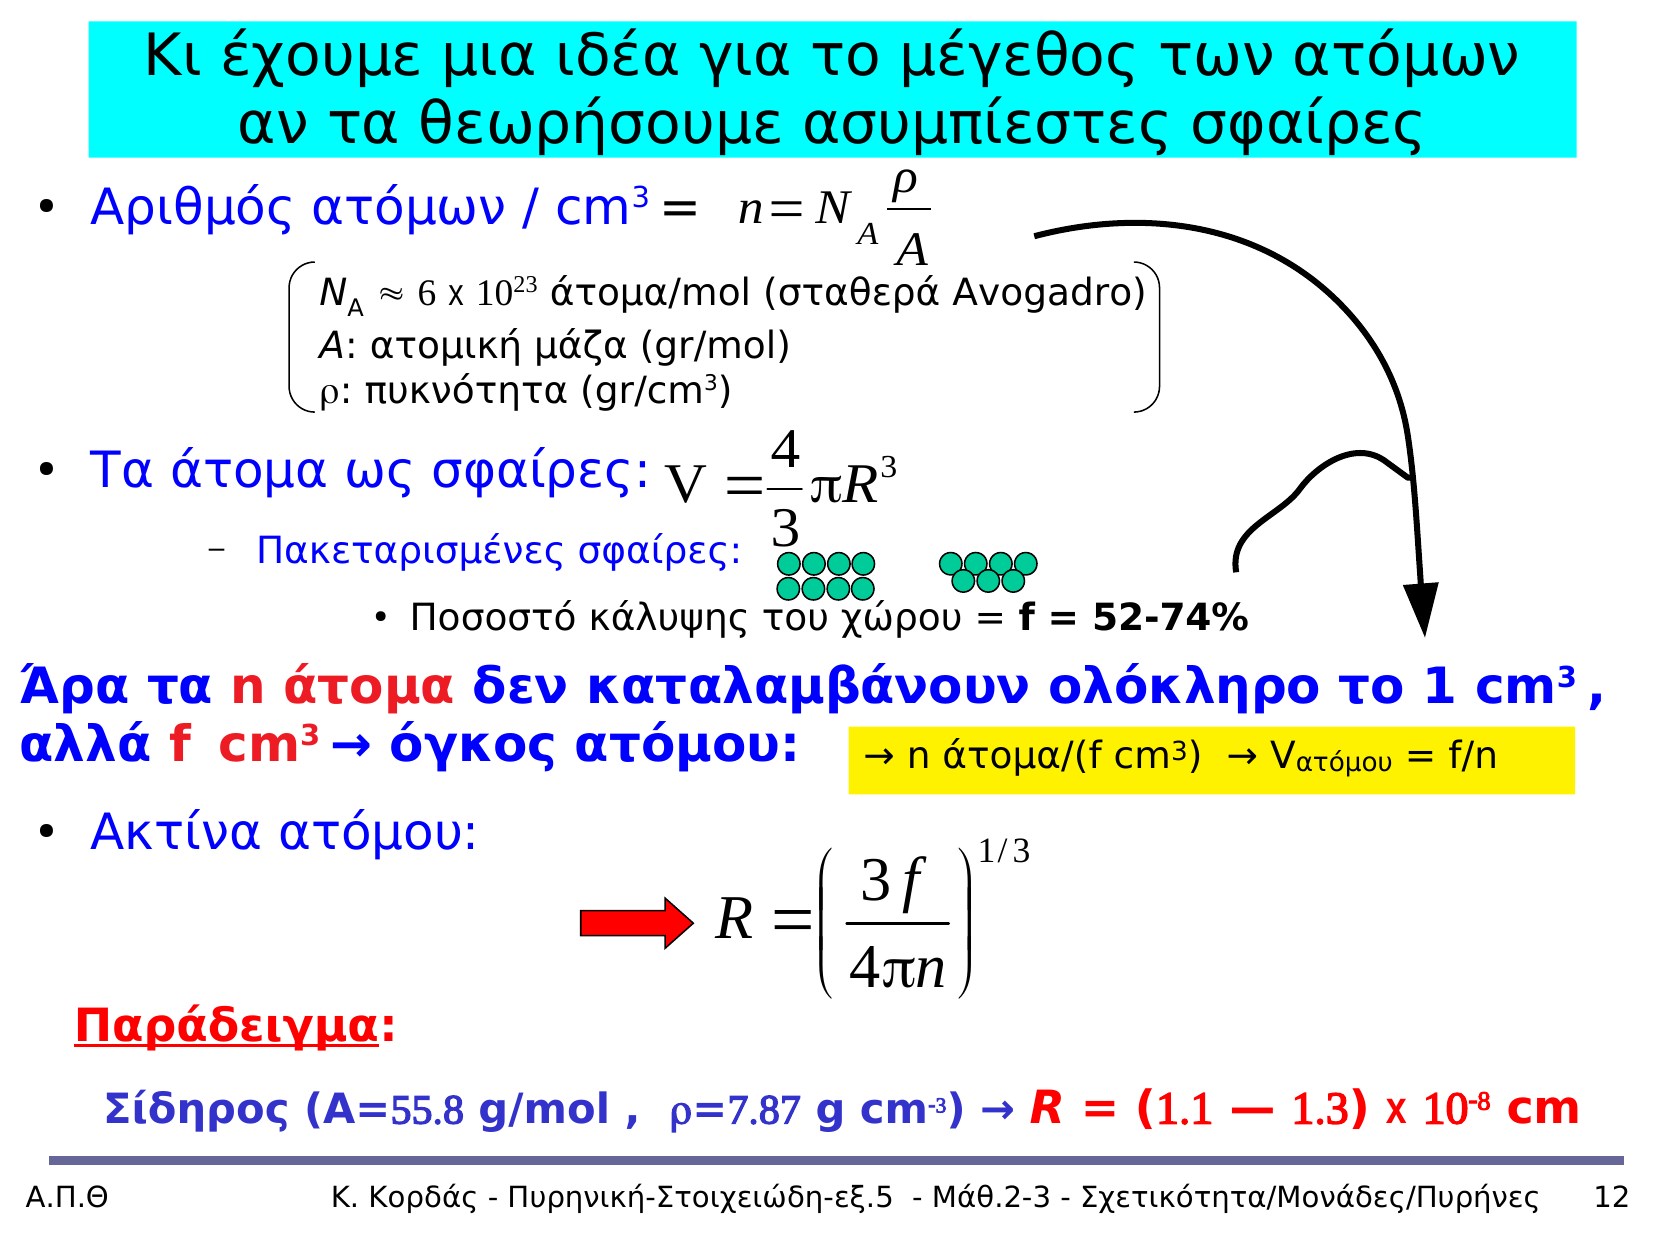

# Κι έχουμε μια ιδέα για το μέγεθος των ατόμων αν τα θεωρήσουμε ασυμπίεστες σφαίρες
Αριθμός ατόμων / cm3 =
Τα άτομα ως σφαίρες:
Πακεταρισμένες σφαίρες:
Ποσοστό κάλυψης του χώρου = f = 52-74%
Άρα τα n άτομα δεν καταλαμβάνουν ολόκληρο το 1 cm3 , αλλά f cm3 → όγκος ατόμου:
Ακτίνα ατόμου:
NA   x  άτομα/mol (σταθερά Avogadro)
A: ατομική μάζα (gr/mol)
: πυκνότητα (gr/cm3)
→ n άτομα/(f cm3) → Vατόμου = f/n
Παράδειγμα:
 Σίδηρος (A= g/mol , = g cm) → R = ( — ) x  cm
Α.Π.Θ
Κ. Κορδάς - Πυρηνική-Στοιχειώδη-εξ.5 - Μάθ.2-3 - Σχετικότητα/Μονάδες/Πυρήνες
12